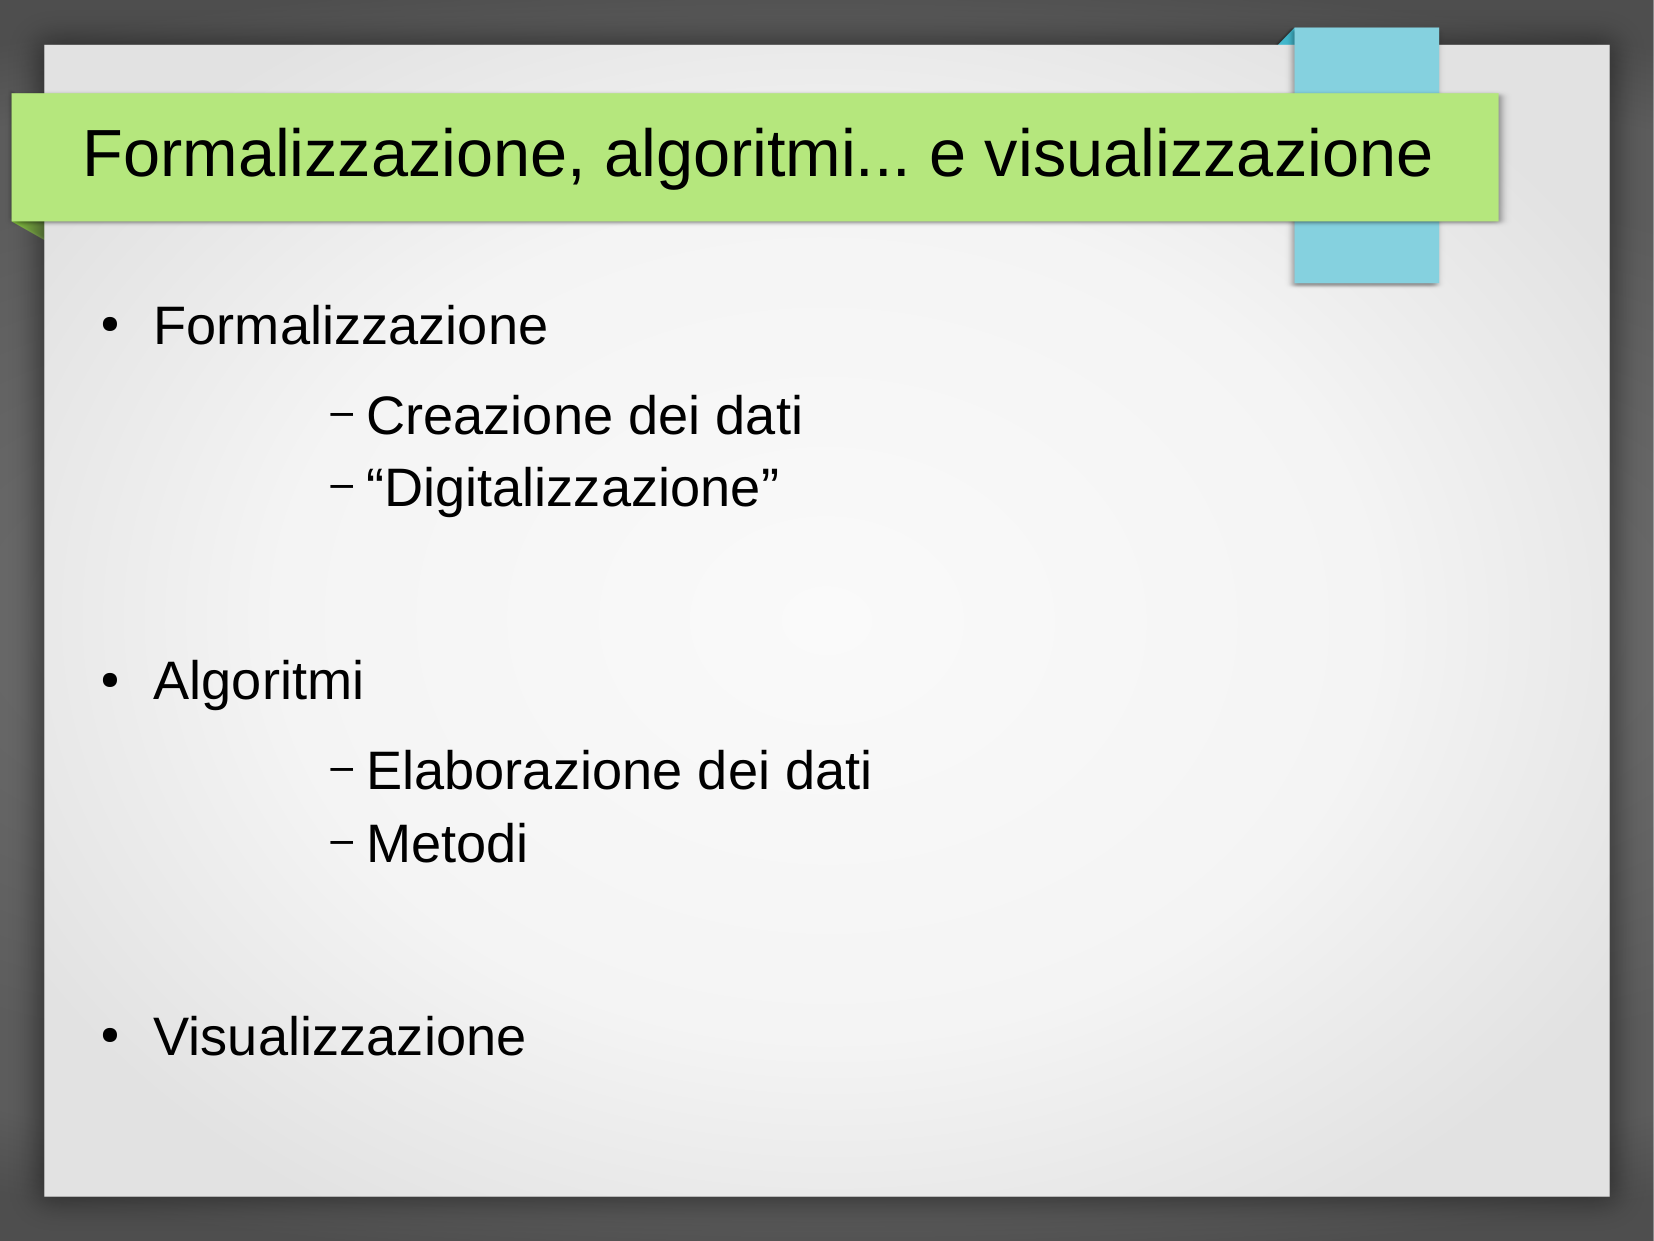

# Formalizzazione, algoritmi... e visualizzazione
Formalizzazione
Creazione dei dati
“Digitalizzazione”
Algoritmi
Elaborazione dei dati
Metodi
Visualizzazione